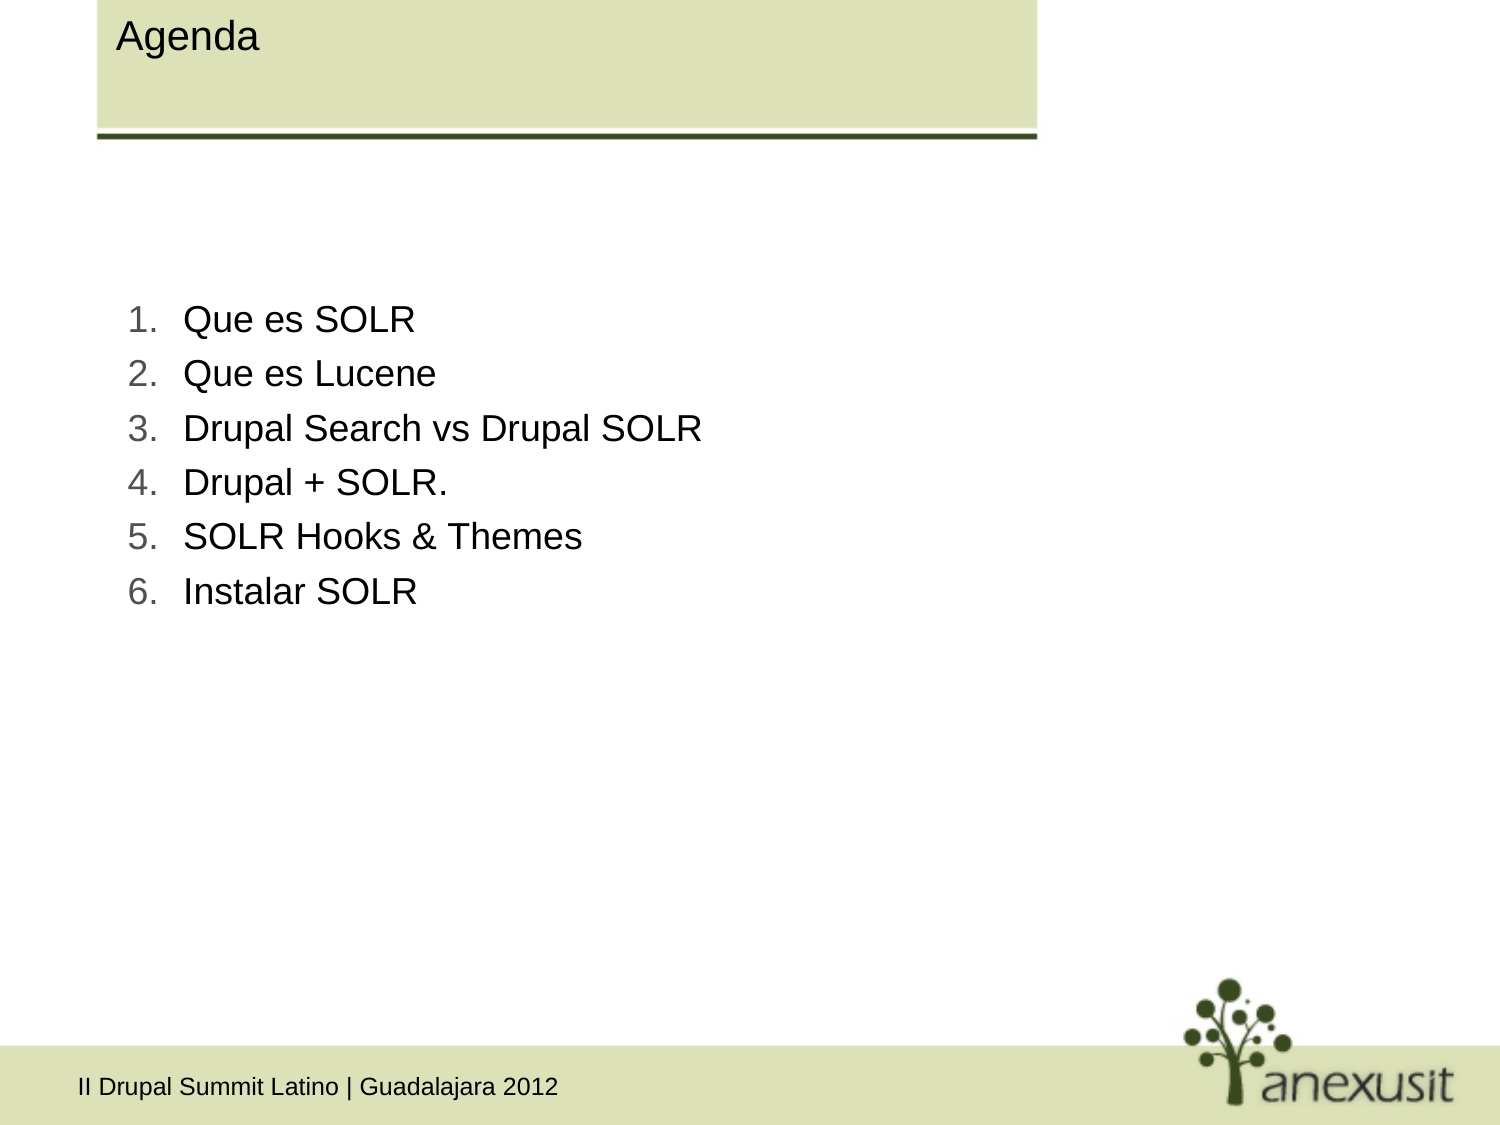

Agenda
Que es SOLR
Que es Lucene
Drupal Search vs Drupal SOLR
Drupal + SOLR.
SOLR Hooks & Themes
Instalar SOLR
II Drupal Summit Latino | Guadalajara 2012